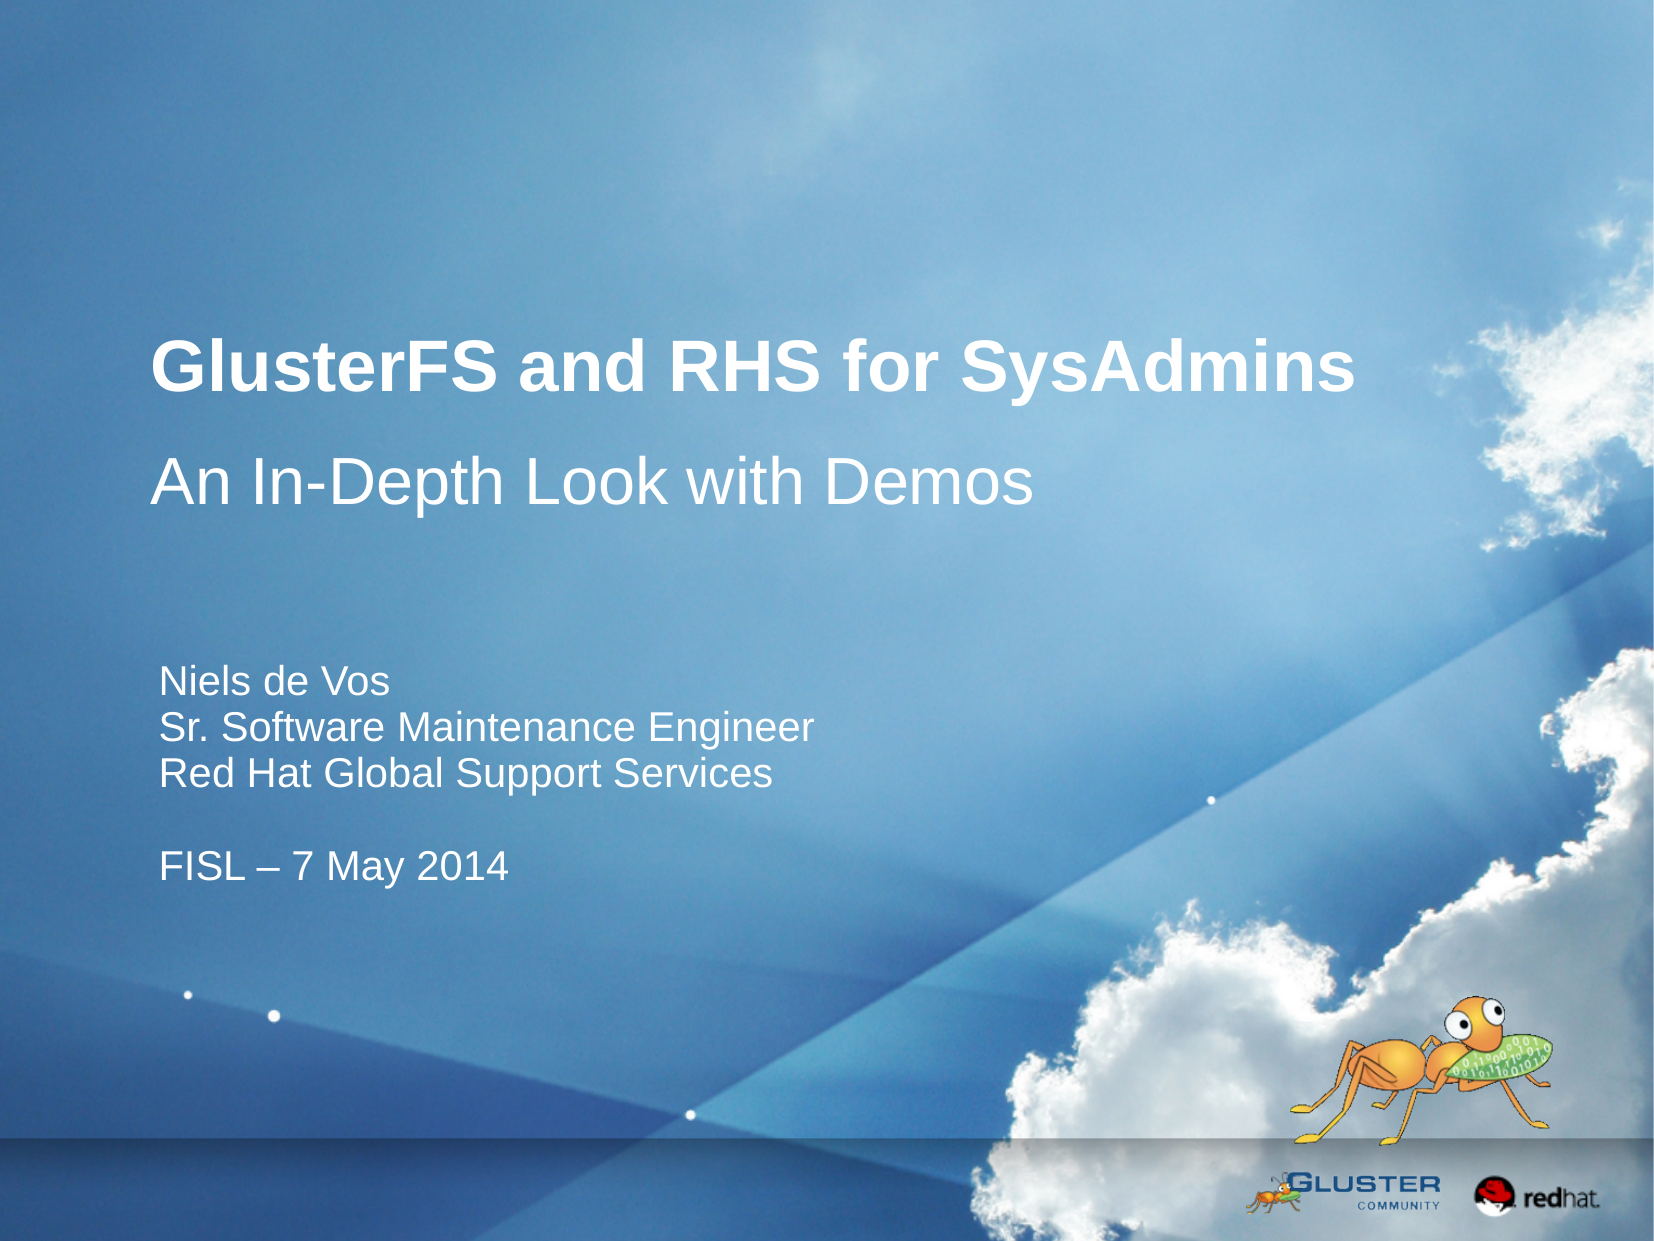

GlusterFS and RHS for SysAdmins
An In-Depth Look with Demos
Niels de Vos
Sr. Software Maintenance Engineer
Red Hat Global Support Services
FISL – 7 May 2014